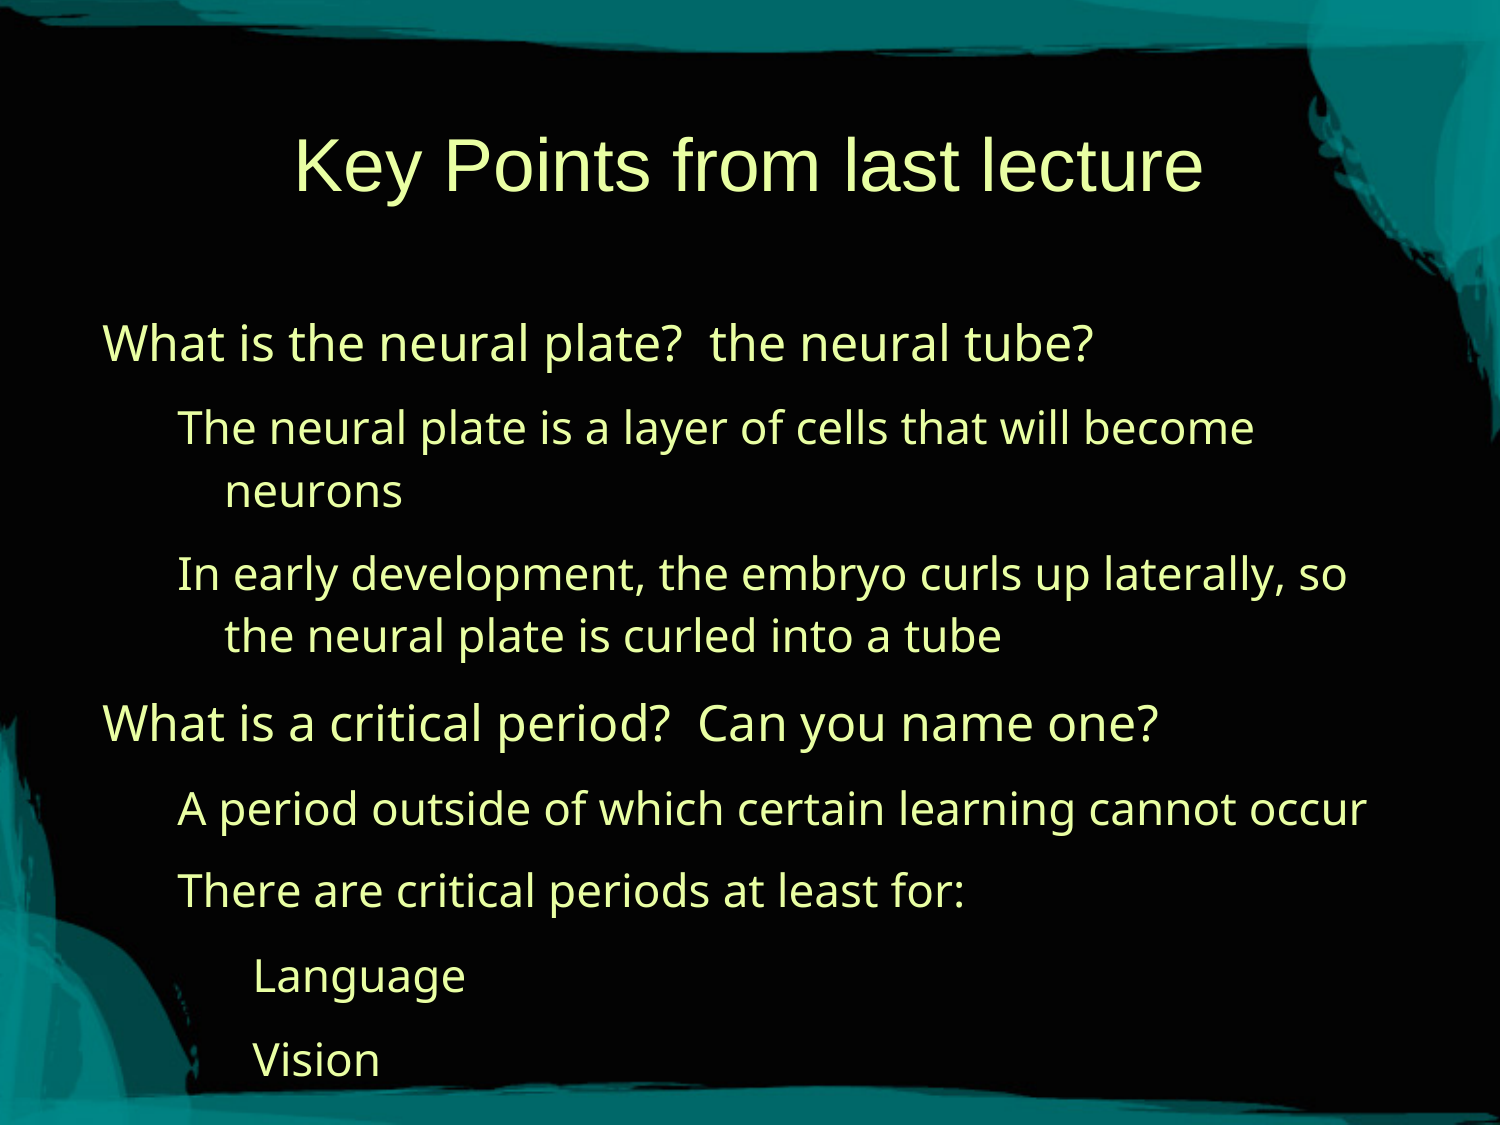

# Key Points from last lecture
What is the neural plate? the neural tube?
The neural plate is a layer of cells that will become neurons
In early development, the embryo curls up laterally, so the neural plate is curled into a tube
What is a critical period? Can you name one?
A period outside of which certain learning cannot occur
There are critical periods at least for:
Language
Vision